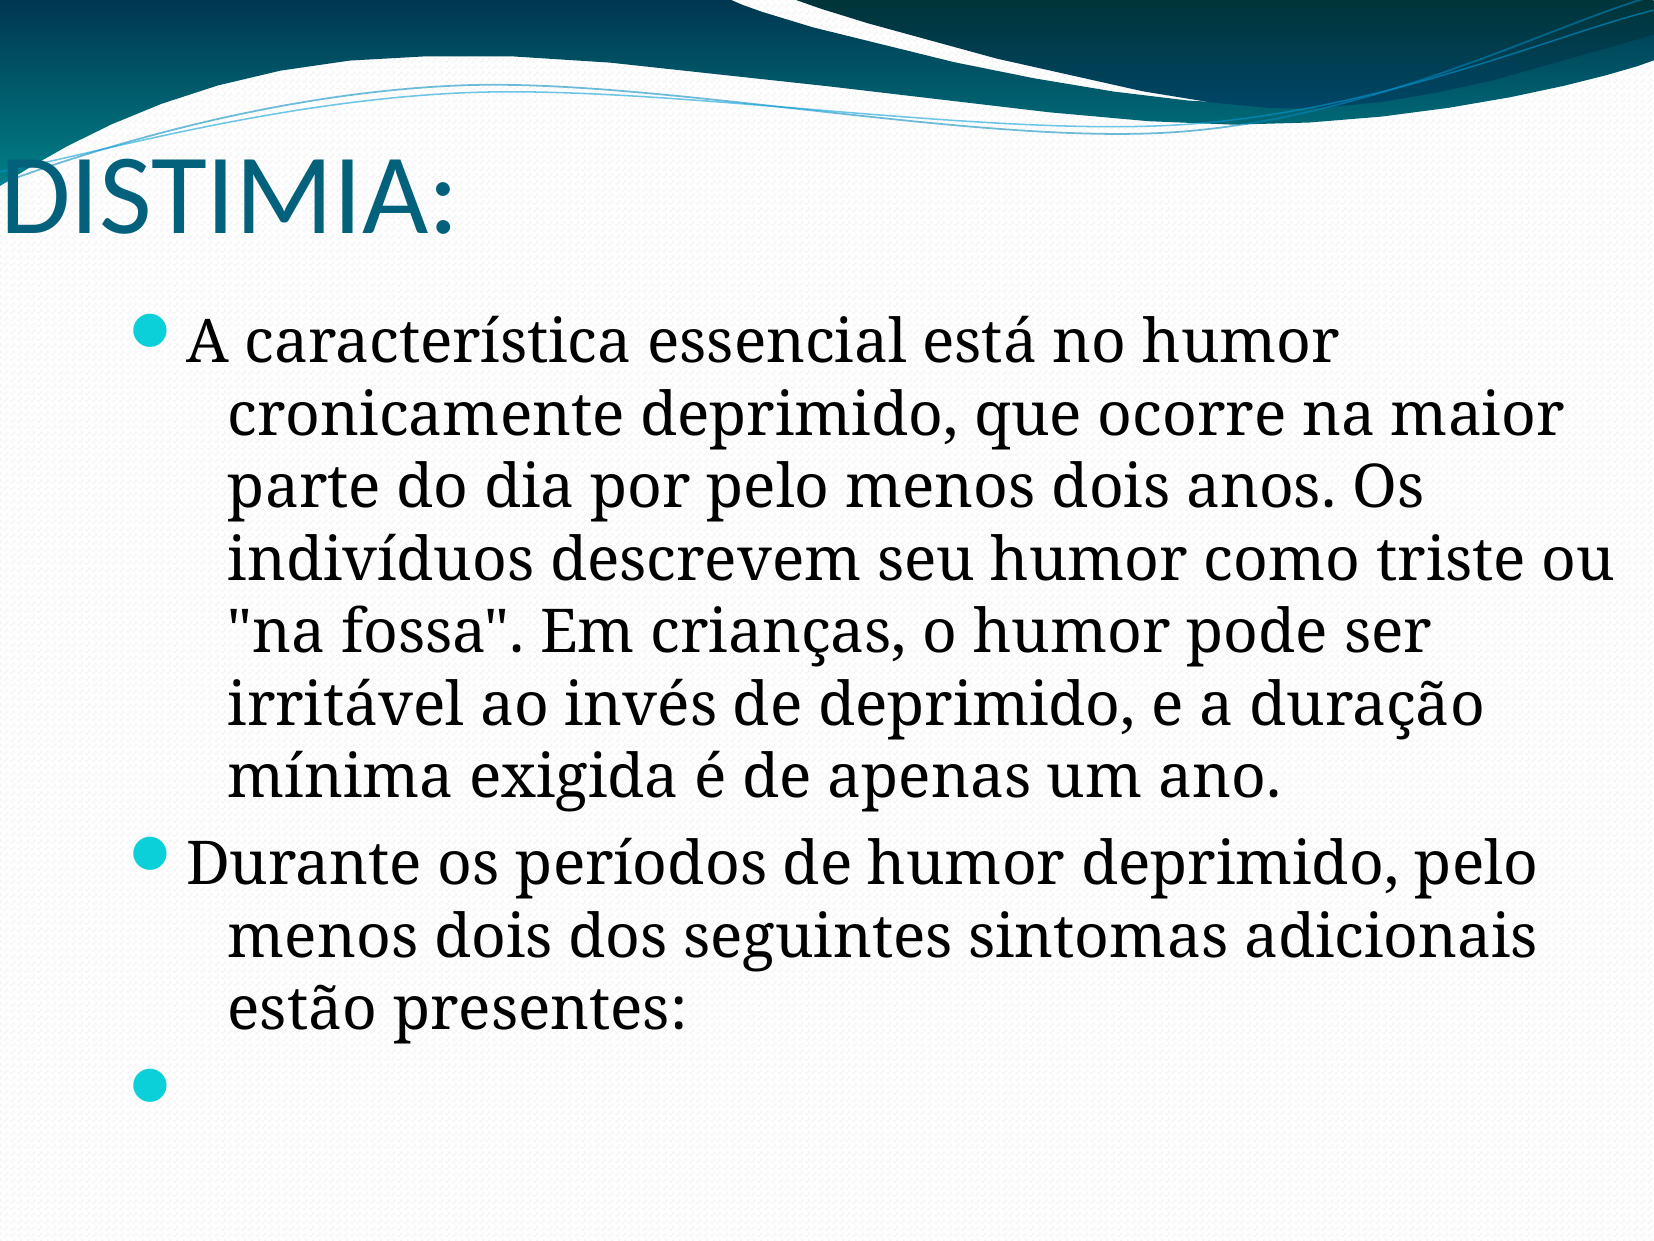

# DISTIMIA:
A característica essencial está no humor cronicamente deprimido, que ocorre na maior parte do dia por pelo menos dois anos. Os indivíduos descrevem seu humor como triste ou "na fossa". Em crianças, o humor pode ser irritável ao invés de deprimido, e a duração mínima exigida é de apenas um ano.
Durante os períodos de humor deprimido, pelo menos dois dos seguintes sintomas adicionais estão presentes: